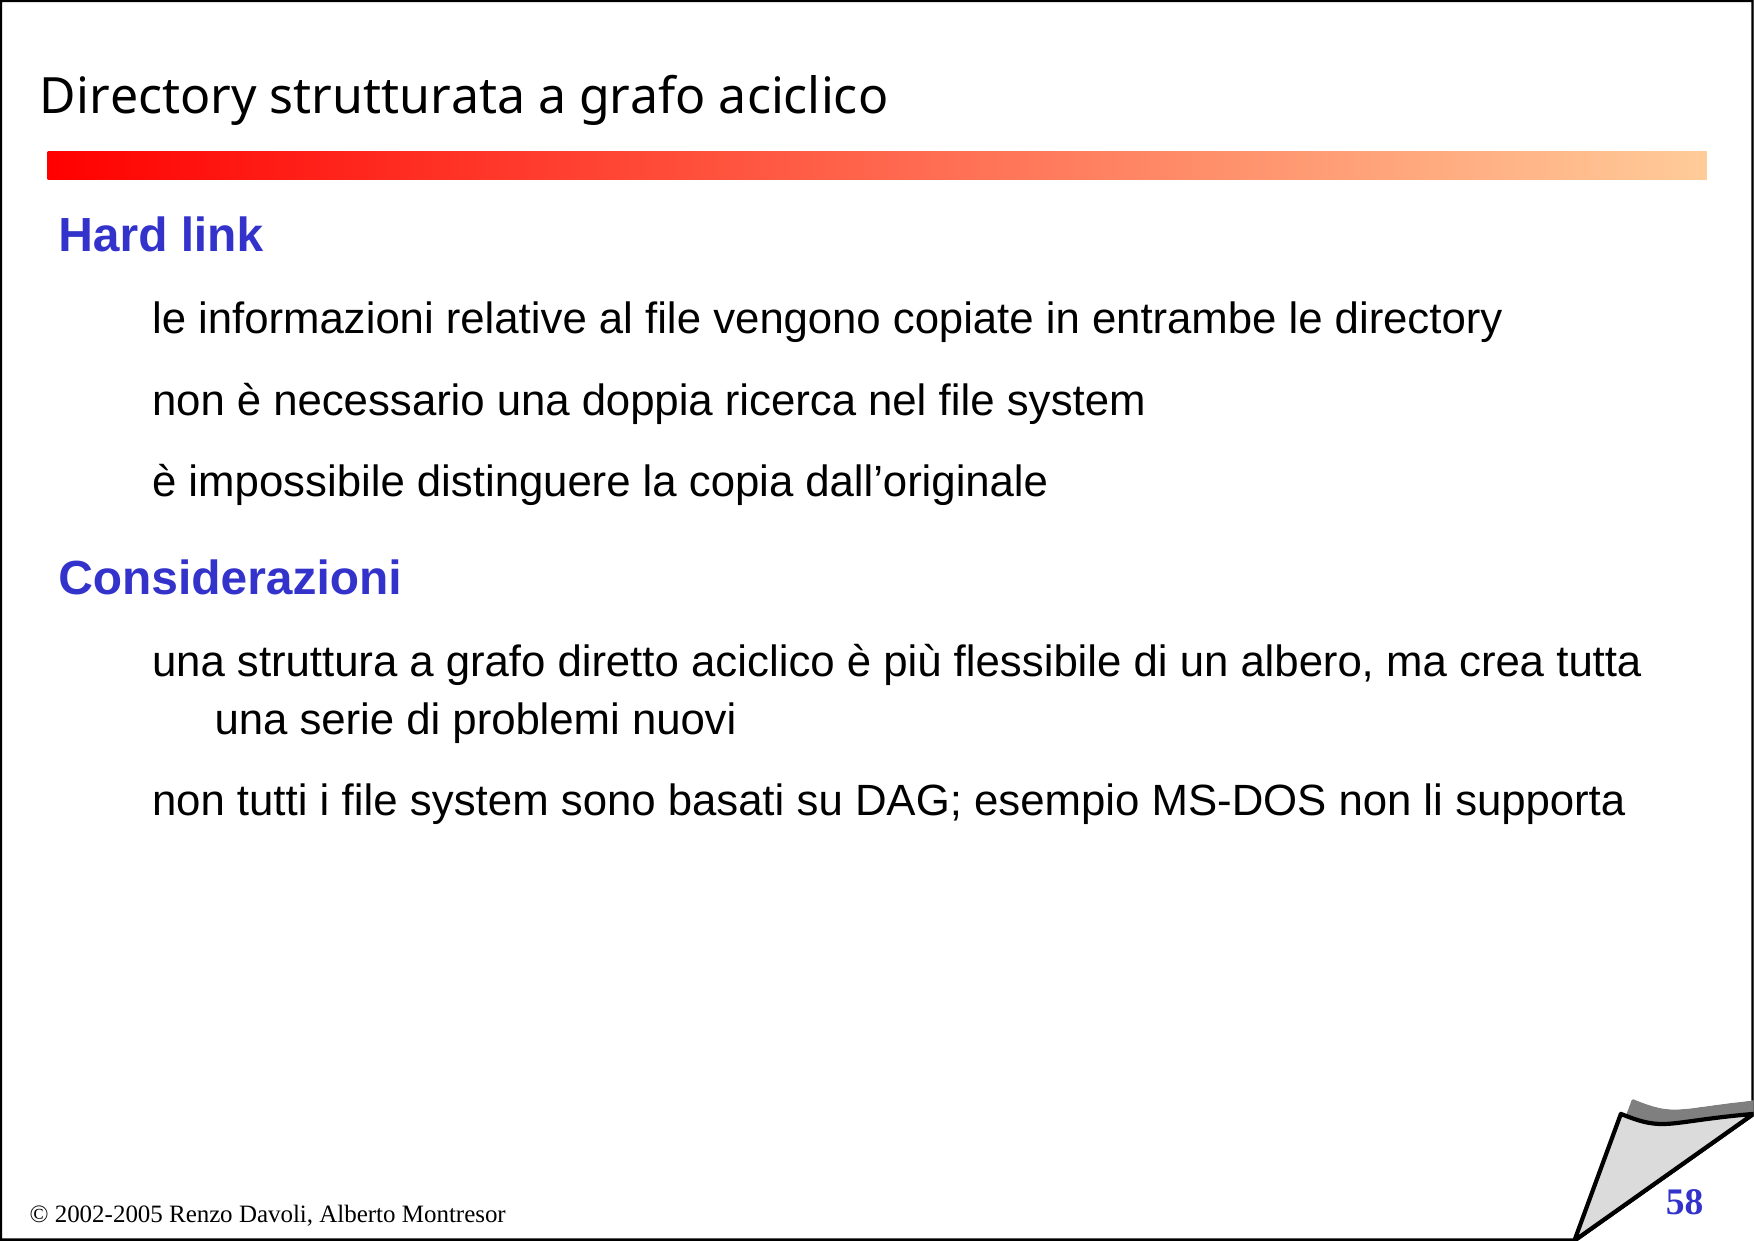

# Directory strutturata a grafo aciclico
Hard link
le informazioni relative al file vengono copiate in entrambe le directory
non è necessario una doppia ricerca nel file system
è impossibile distinguere la copia dall’originale
Considerazioni
una struttura a grafo diretto aciclico è più flessibile di un albero, ma crea tutta una serie di problemi nuovi
non tutti i file system sono basati su DAG; esempio MS-DOS non li supporta